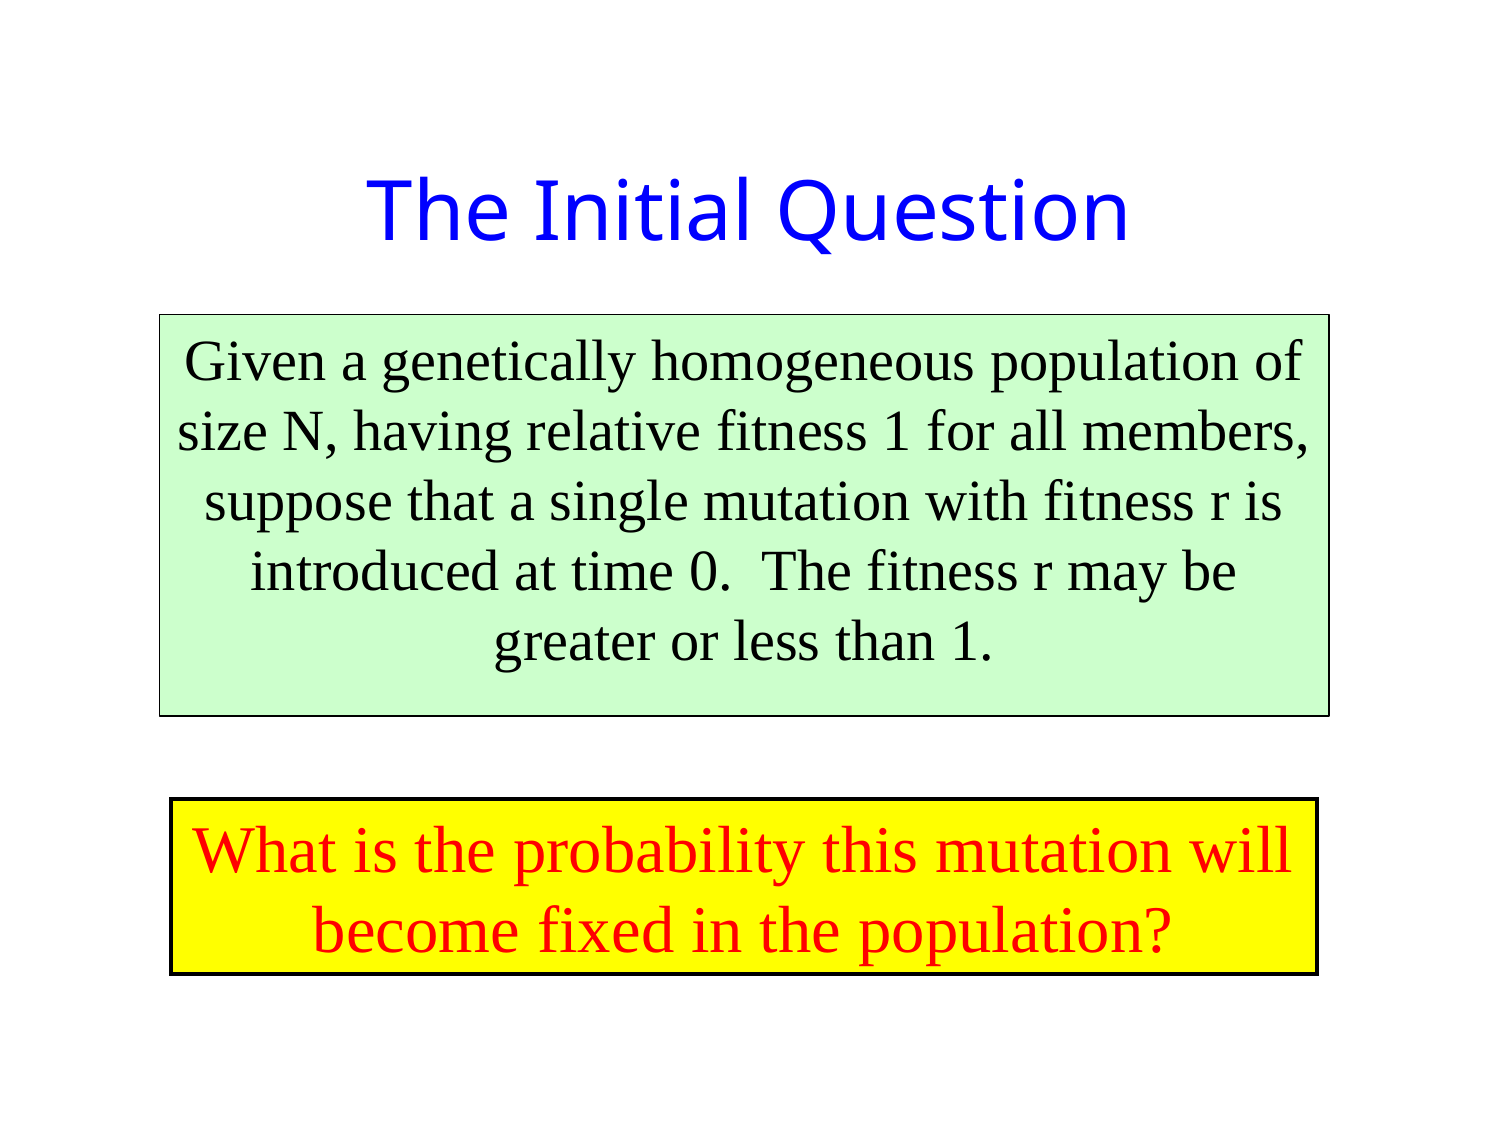

# The Initial Question
Given a genetically homogeneous population of size N, having relative fitness 1 for all members, suppose that a single mutation with fitness r is introduced at time 0. The fitness r may be greater or less than 1.
What is the probability this mutation will become fixed in the population?